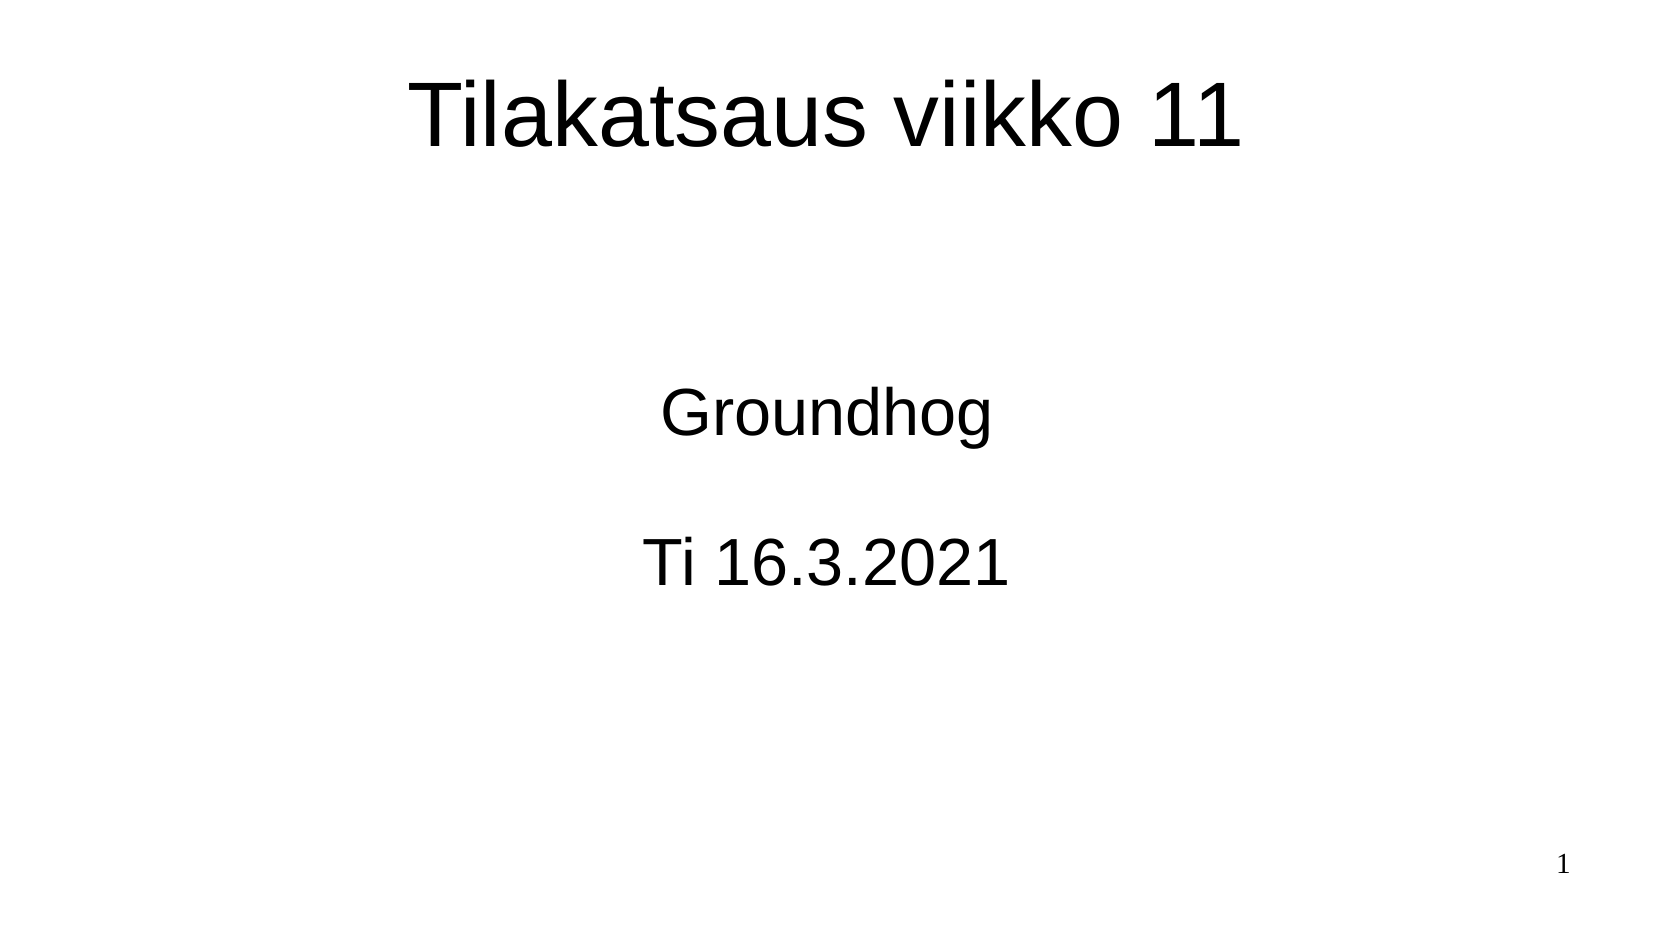

# Tilakatsaus viikko 11
Groundhog
Ti 16.3.2021
1